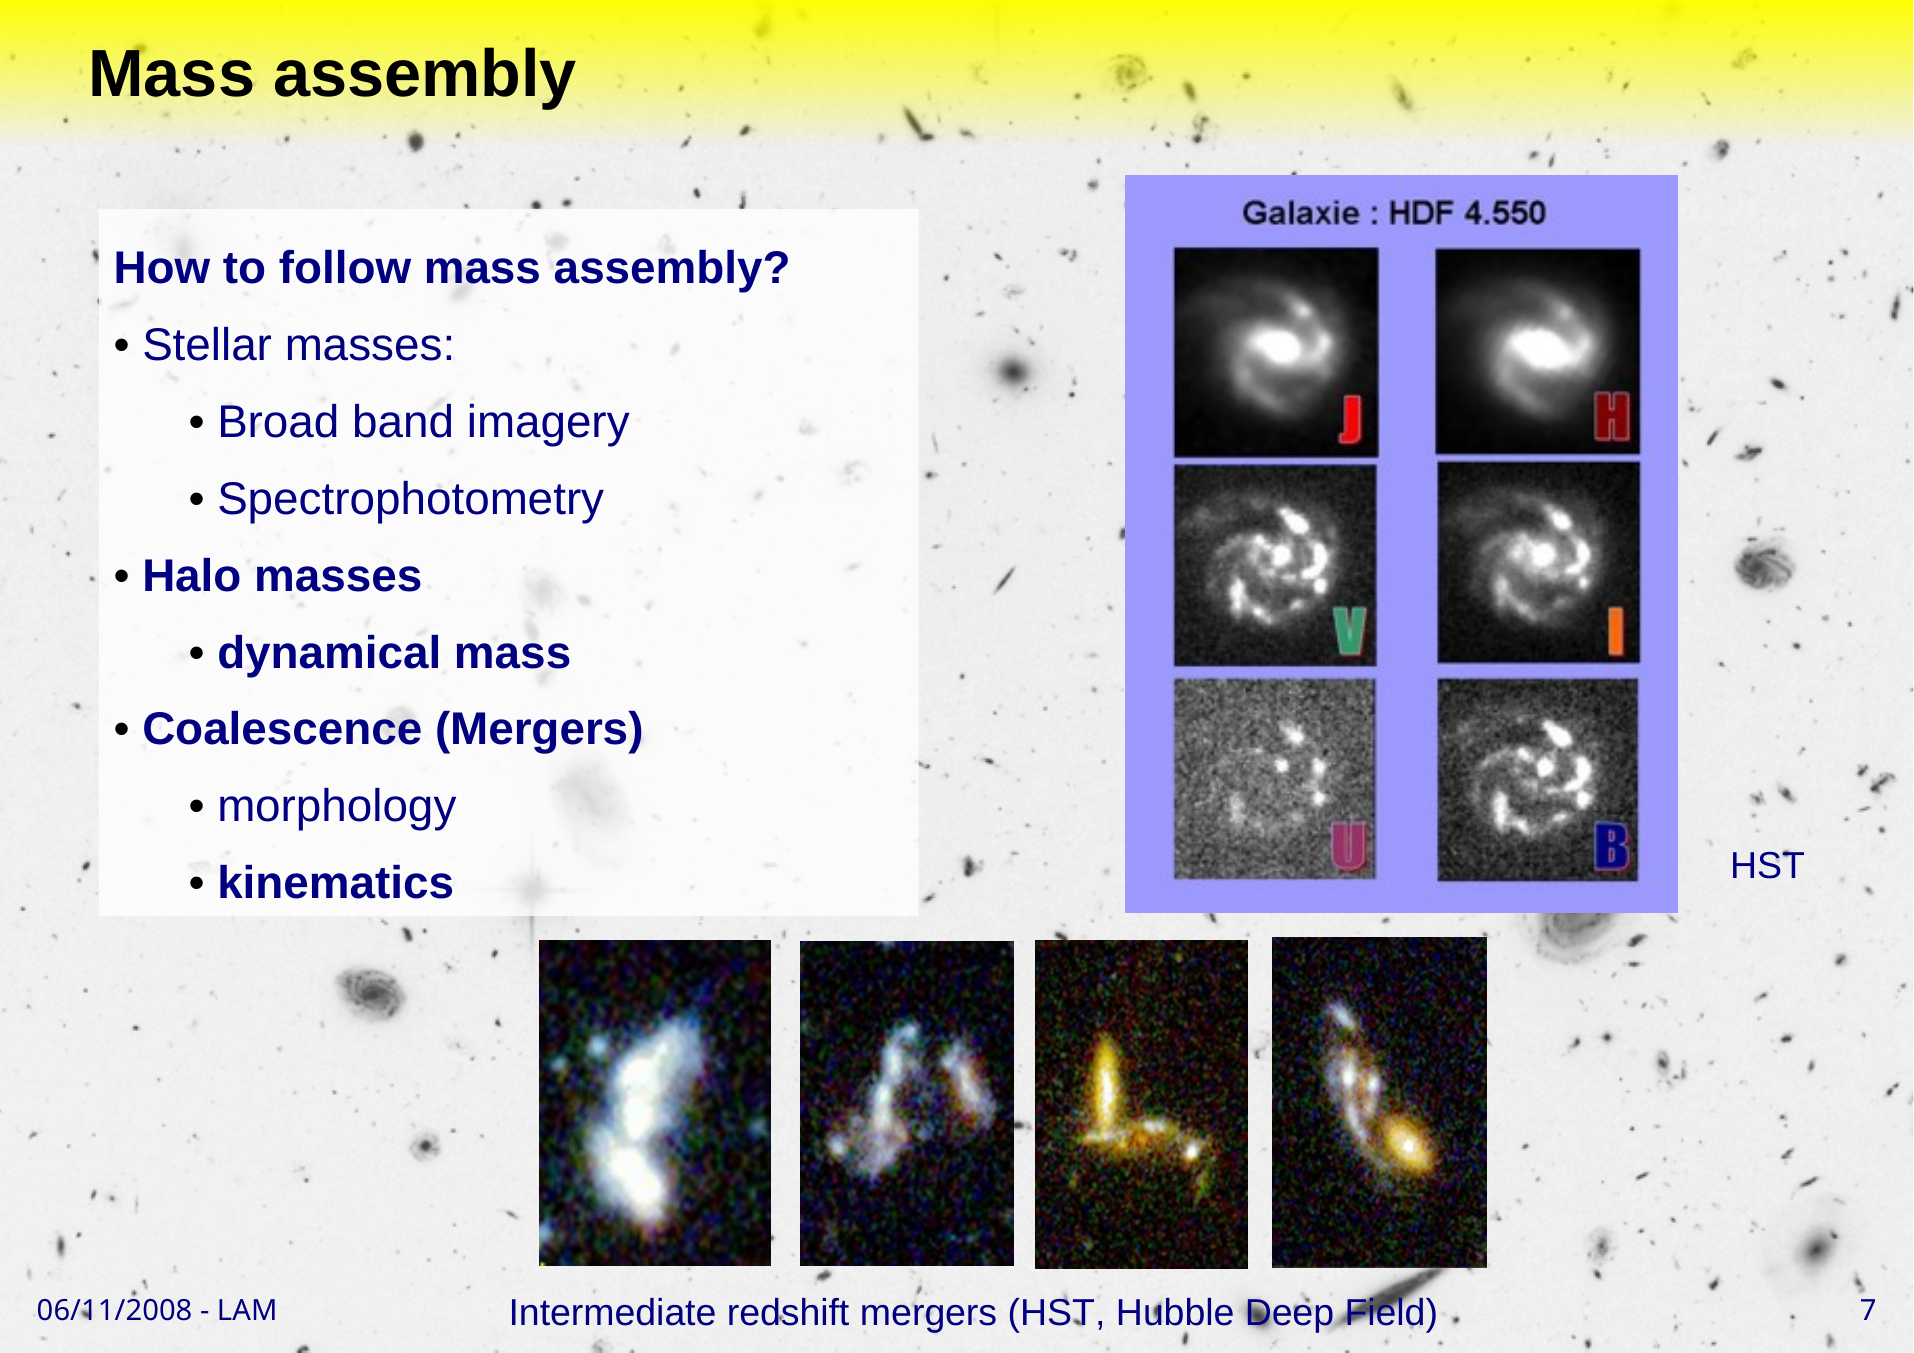

# Mass assembly
How to follow mass assembly?
 Stellar masses:
 Broad band imagery
 Spectrophotometry
 Halo masses
 dynamical mass
 Coalescence (Mergers)
 morphology
 kinematics
HST
Intermediate redshift mergers (HST, Hubble Deep Field)
7
06/11/2008 - LAM